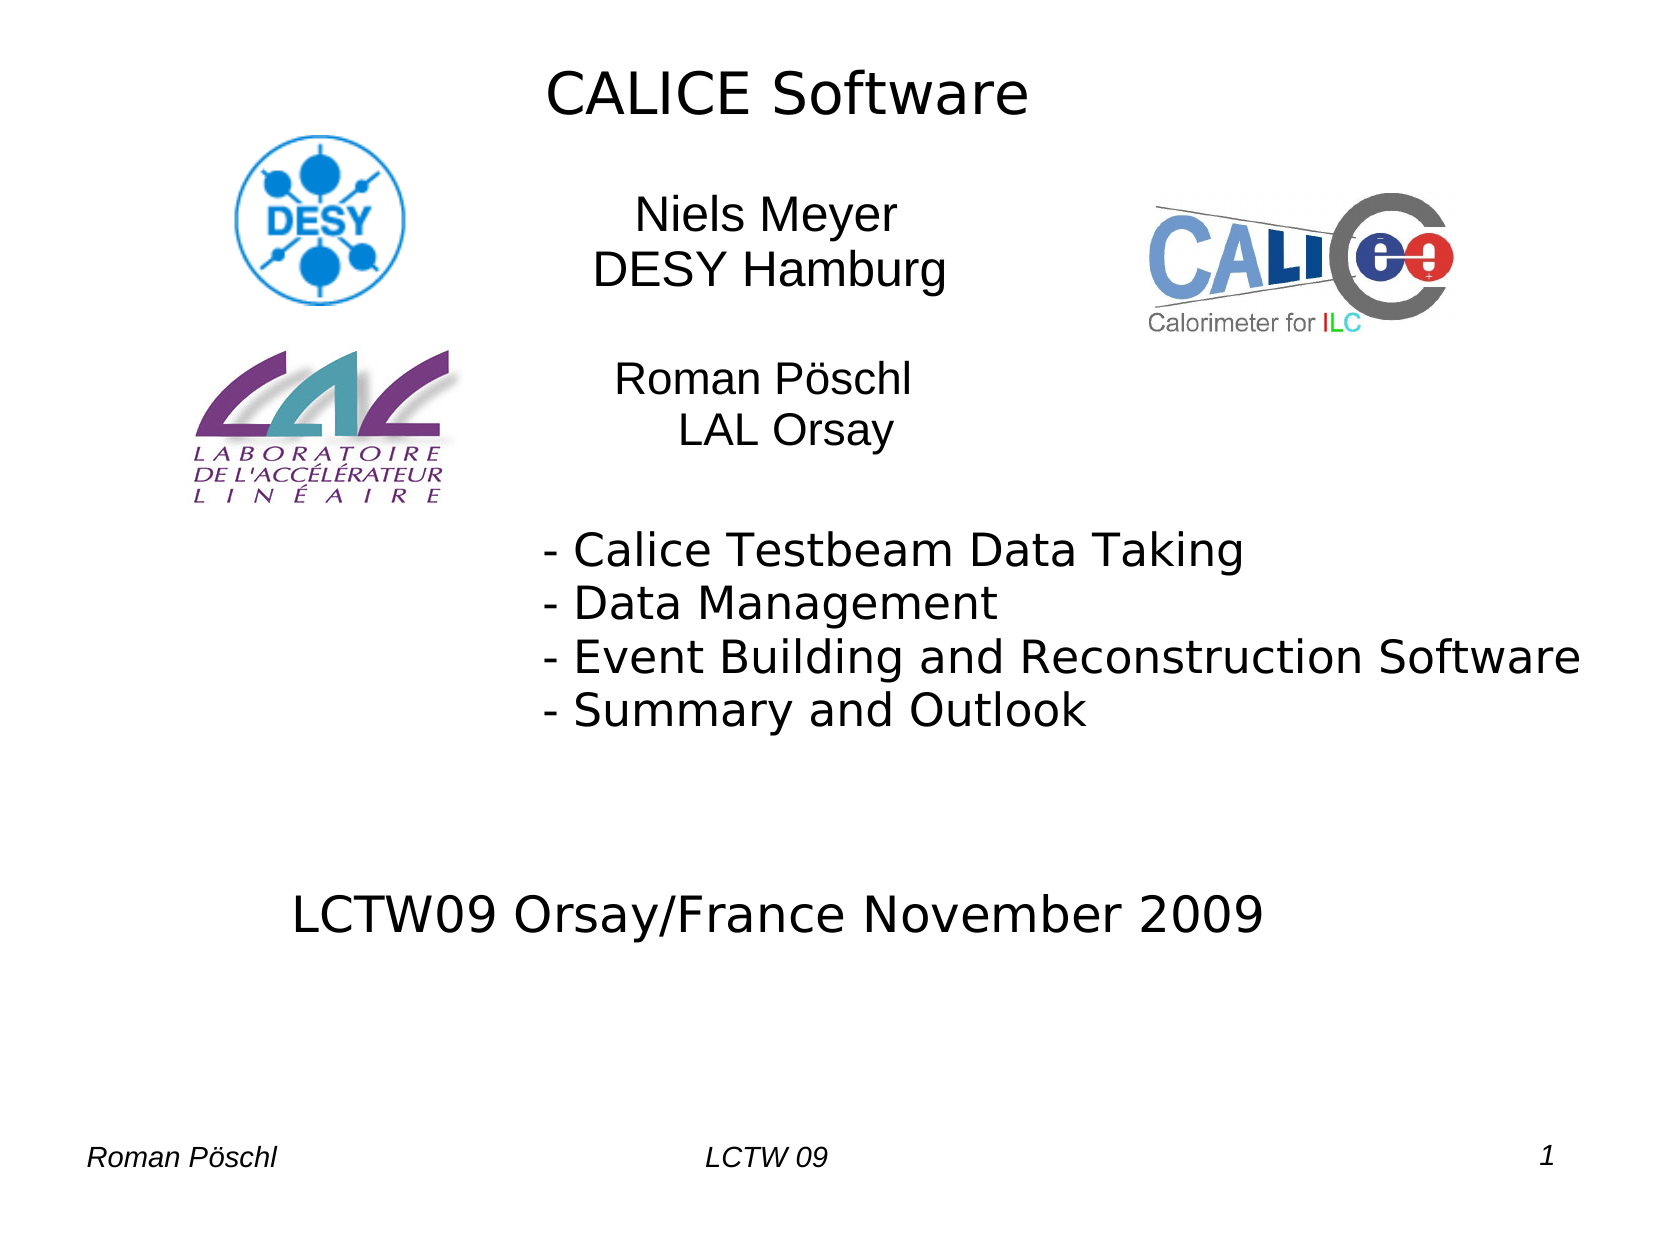

CALICE Software
 Niels Meyer
 DESY Hamburg
 Roman Pöschl
 LAL Orsay
- Calice Testbeam Data Taking
- Data Management
- Event Building and Reconstruction Software
- Summary and Outlook
 LCTW09 Orsay/France November 2009